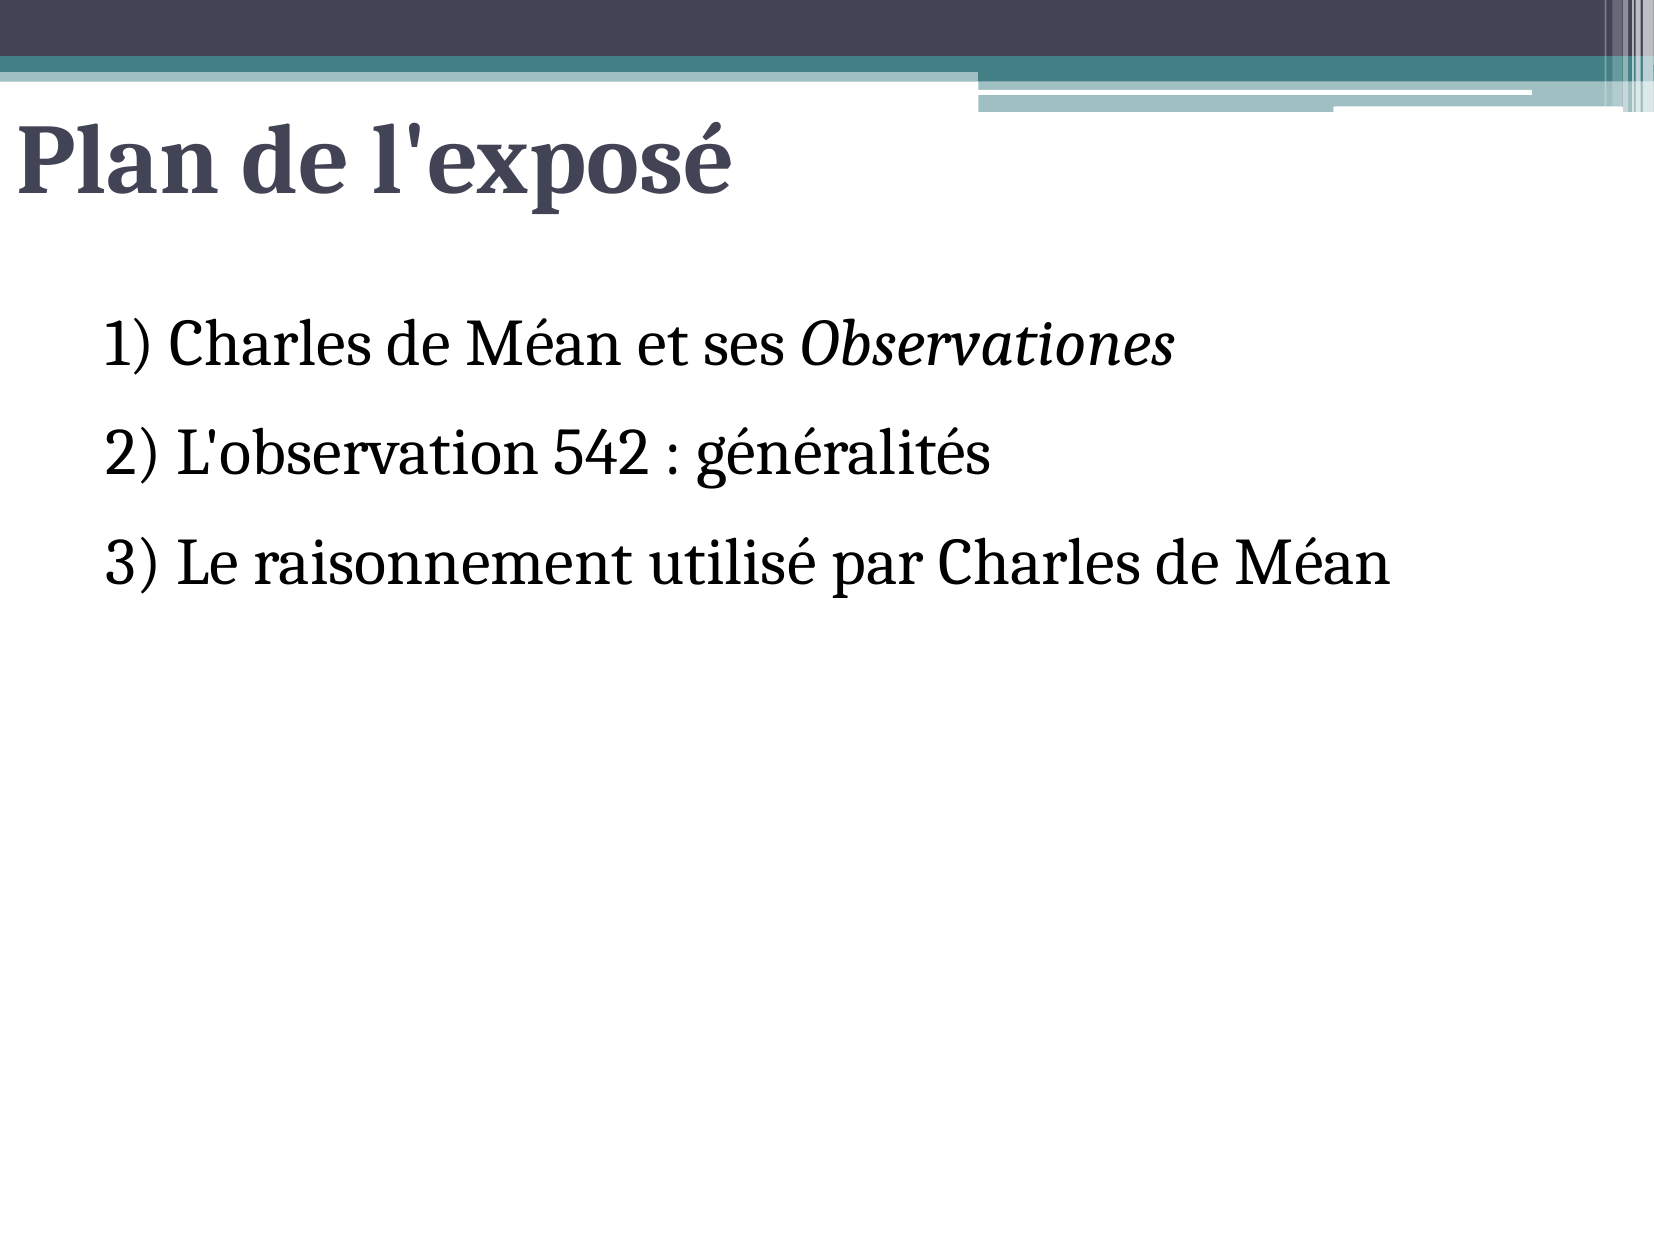

# Plan de l'exposé
1) Charles de Méan et ses Observationes
2) L'observation 542 : généralités
3) Le raisonnement utilisé par Charles de Méan